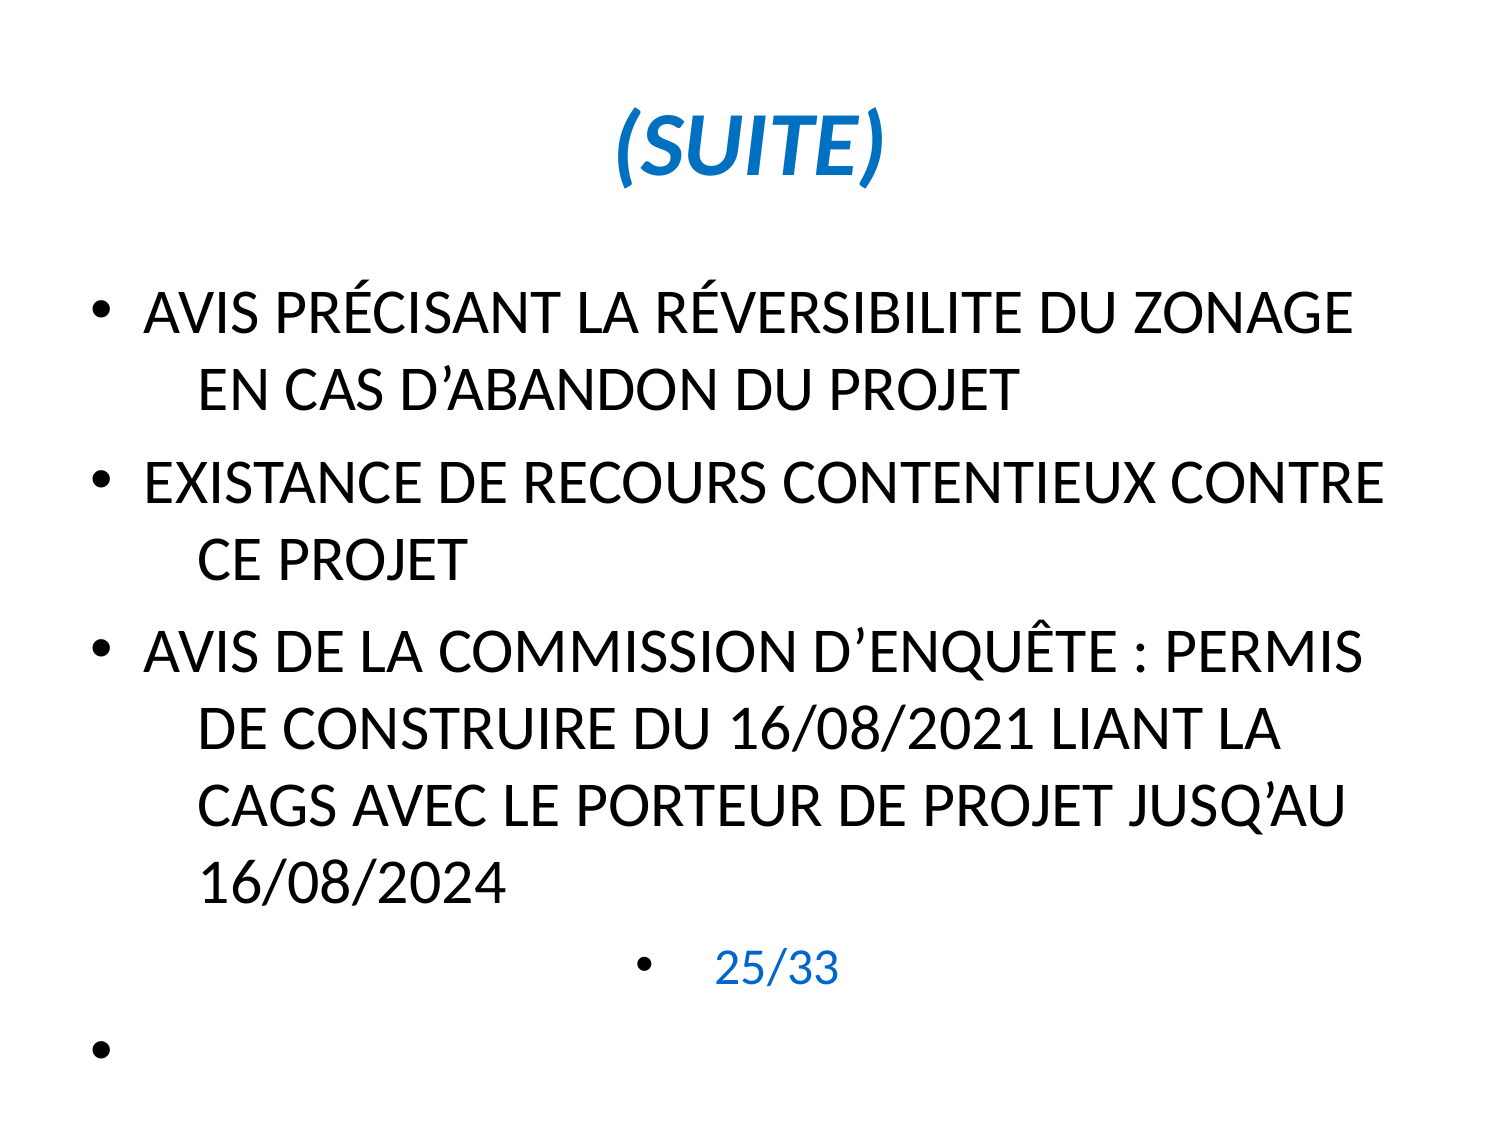

# (SUITE)
AVIS PRÉCISANT LA RÉVERSIBILITE DU ZONAGE EN CAS D’ABANDON DU PROJET
EXISTANCE DE RECOURS CONTENTIEUX CONTRE CE PROJET
AVIS DE LA COMMISSION D’ENQUÊTE : PERMIS DE CONSTRUIRE DU 16/08/2021 LIANT LA CAGS AVEC LE PORTEUR DE PROJET JUSQ’AU 16/08/2024
25/33